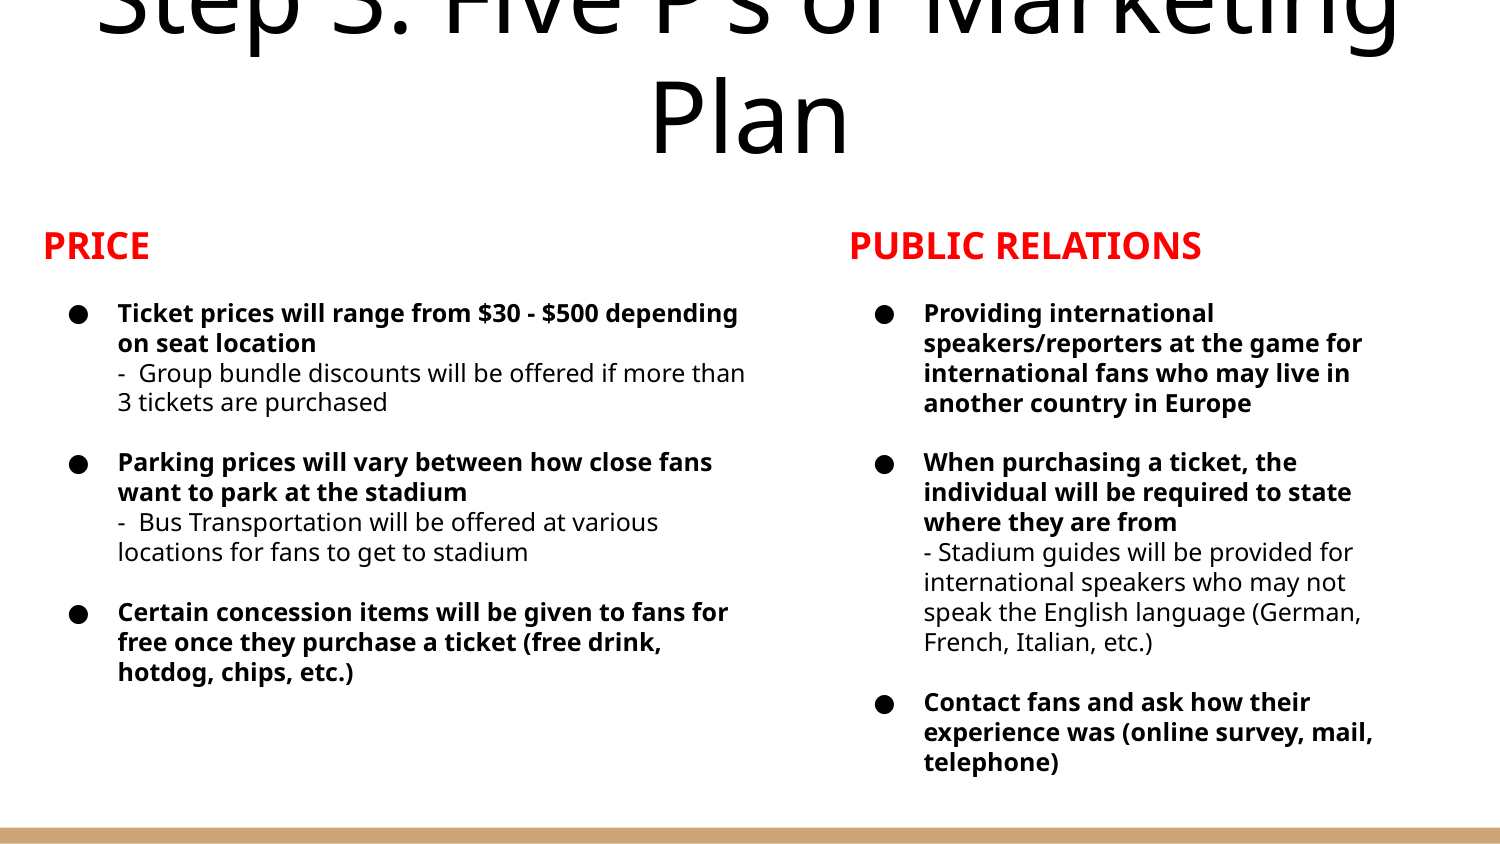

# Step 3: Five P’s of Marketing Plan
PRICE
Ticket prices will range from $30 - $500 depending on seat location
- Group bundle discounts will be offered if more than 3 tickets are purchased
Parking prices will vary between how close fans want to park at the stadium
- Bus Transportation will be offered at various locations for fans to get to stadium
Certain concession items will be given to fans for free once they purchase a ticket (free drink, hotdog, chips, etc.)
PUBLIC RELATIONS
Providing international speakers/reporters at the game for international fans who may live in another country in Europe
When purchasing a ticket, the individual will be required to state where they are from
- Stadium guides will be provided for international speakers who may not speak the English language (German, French, Italian, etc.)
Contact fans and ask how their experience was (online survey, mail, telephone)